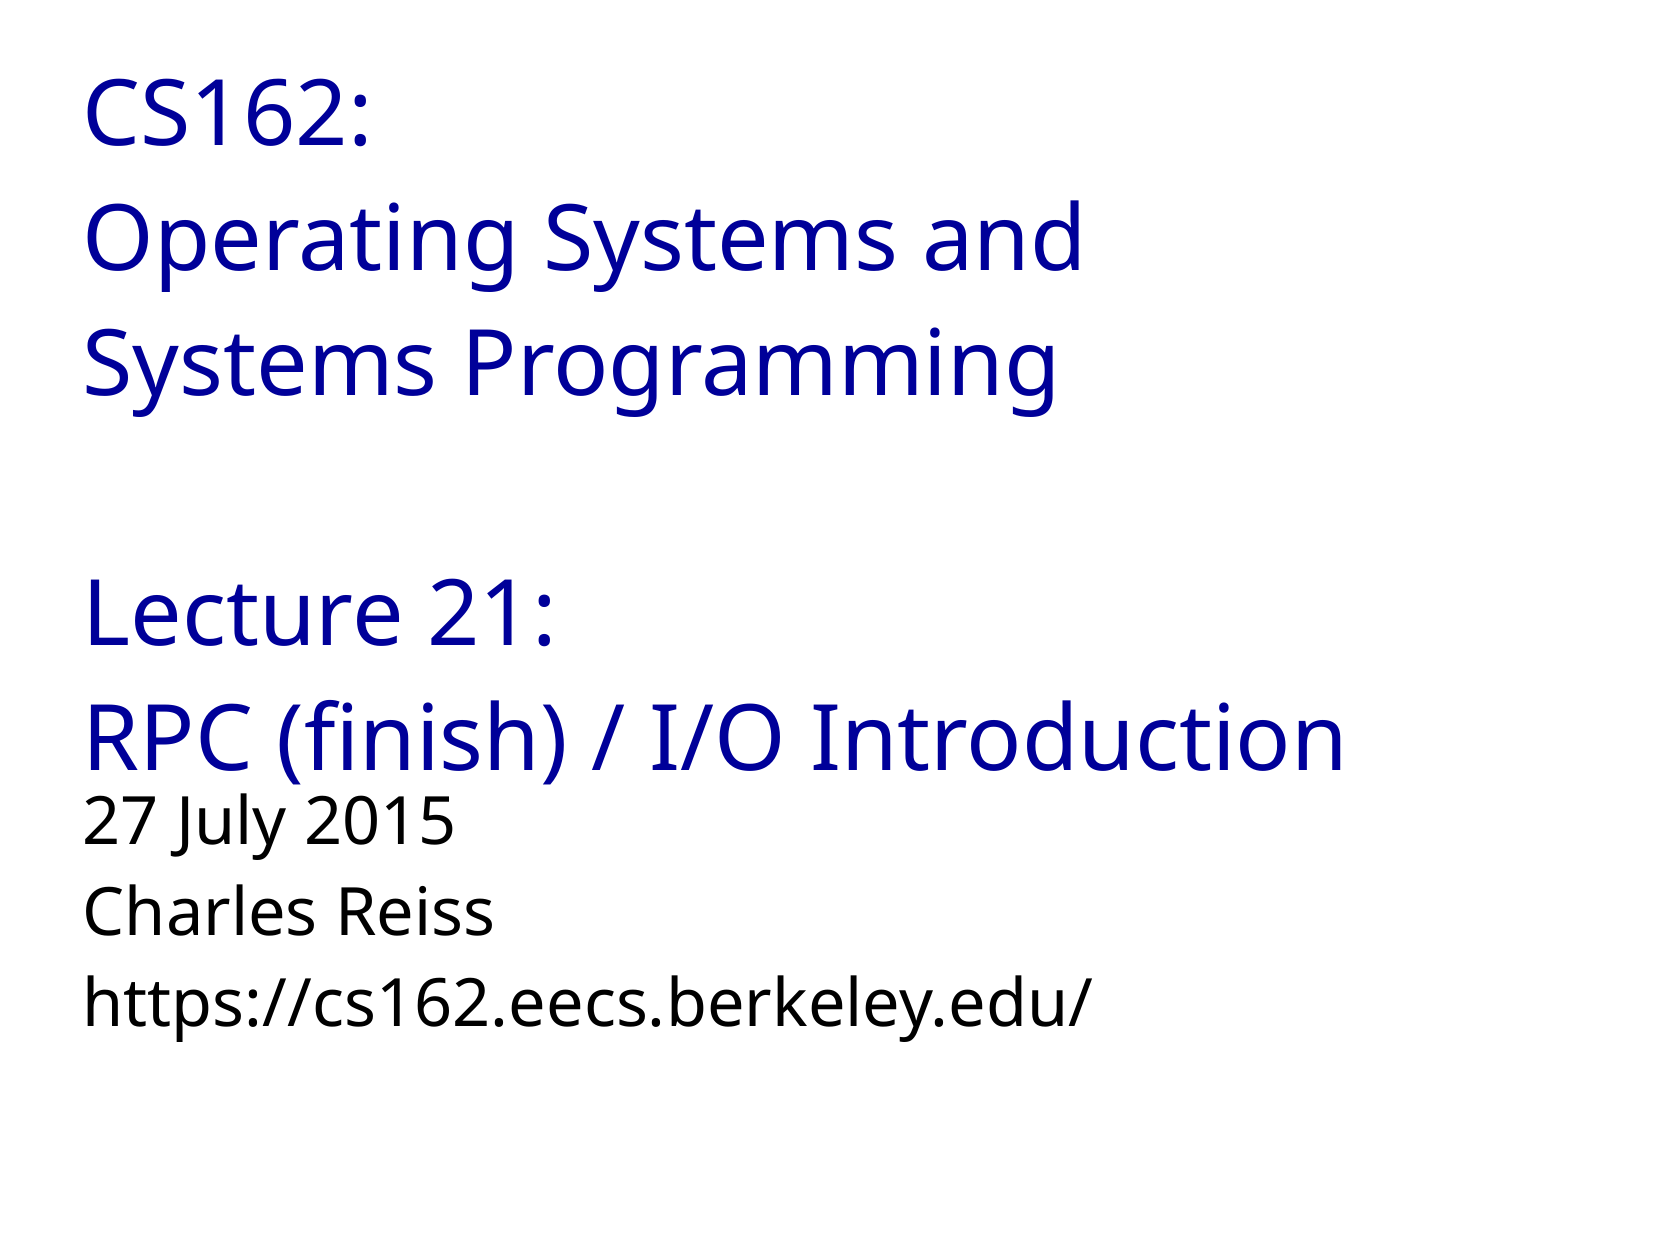

# CS162: Operating Systems and Systems Programming Lecture 21: RPC (finish) / I/O Introduction
27 July 2015
Charles Reiss
https://cs162.eecs.berkeley.edu/